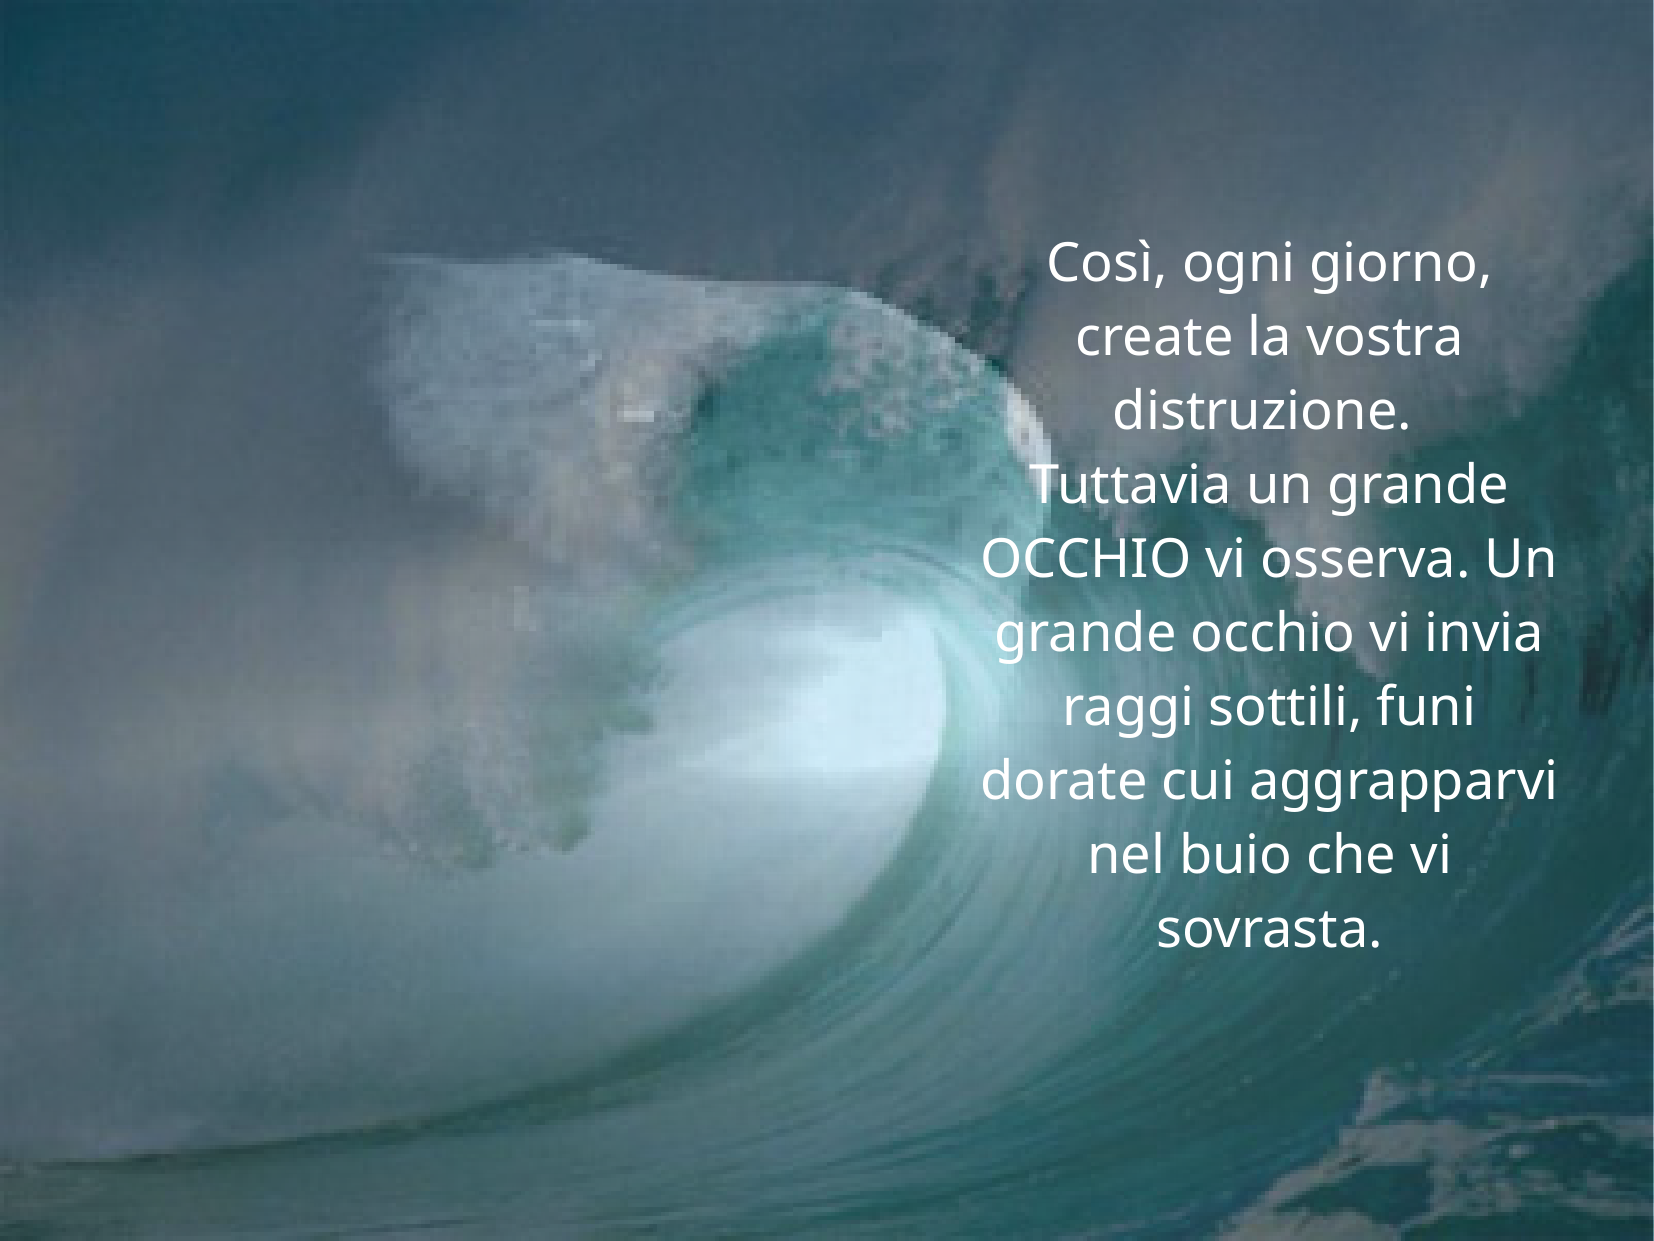

# Così, ogni giorno, create la vostra distruzione. Tuttavia un grande OCCHIO vi osserva. Un grande occhio vi invia raggi sottili, funi dorate cui aggrapparvi nel buio che vi sovrasta.